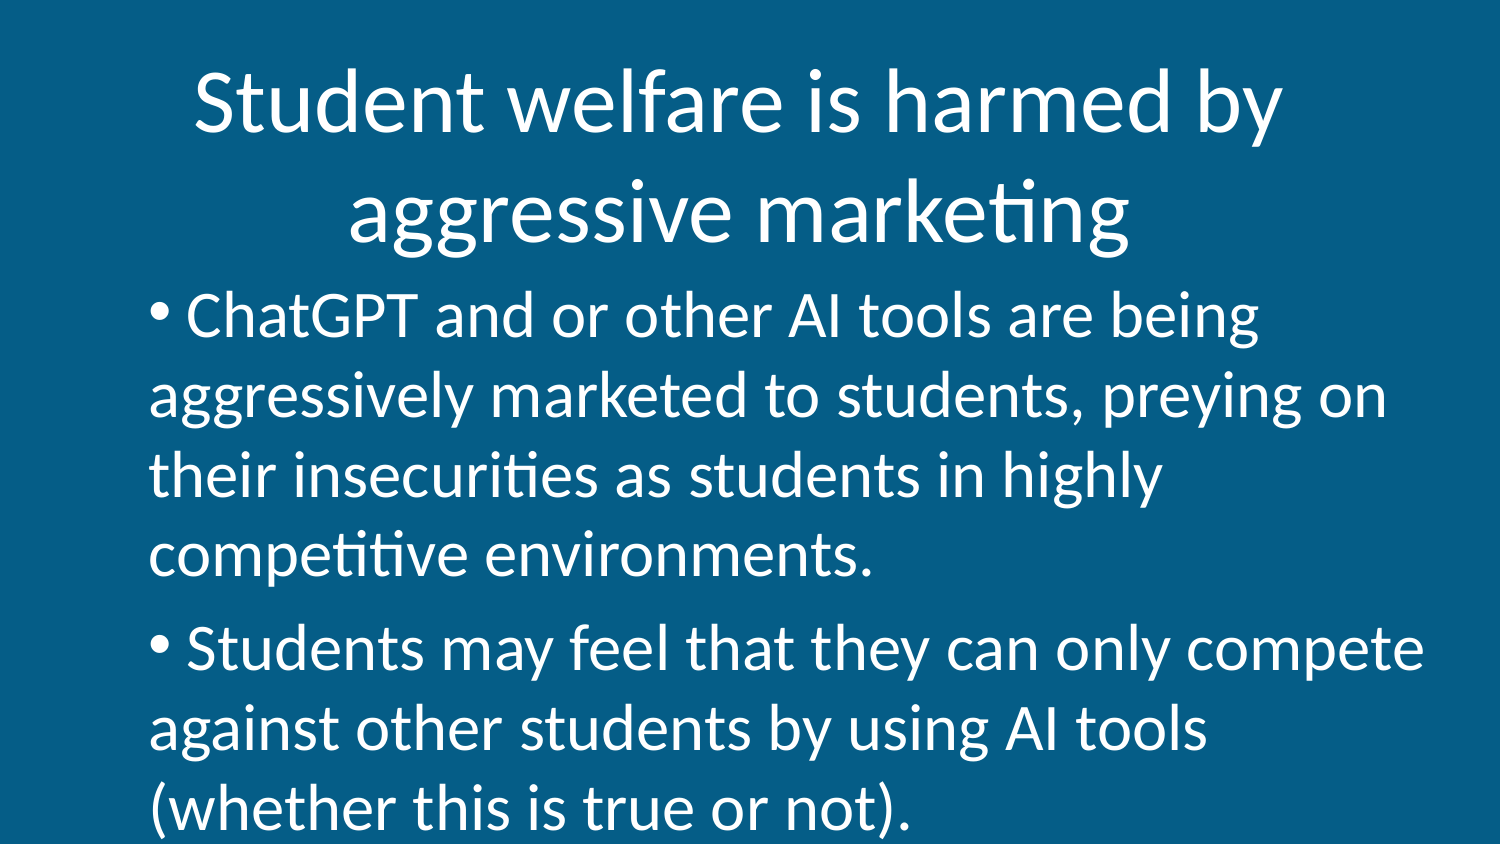

# Student welfare is harmed by aggressive marketing
 ChatGPT and or other AI tools are being aggressively marketed to students, preying on their insecurities as students in highly competitive environments.
 Students may feel that they can only compete against other students by using AI tools (whether this is true or not).